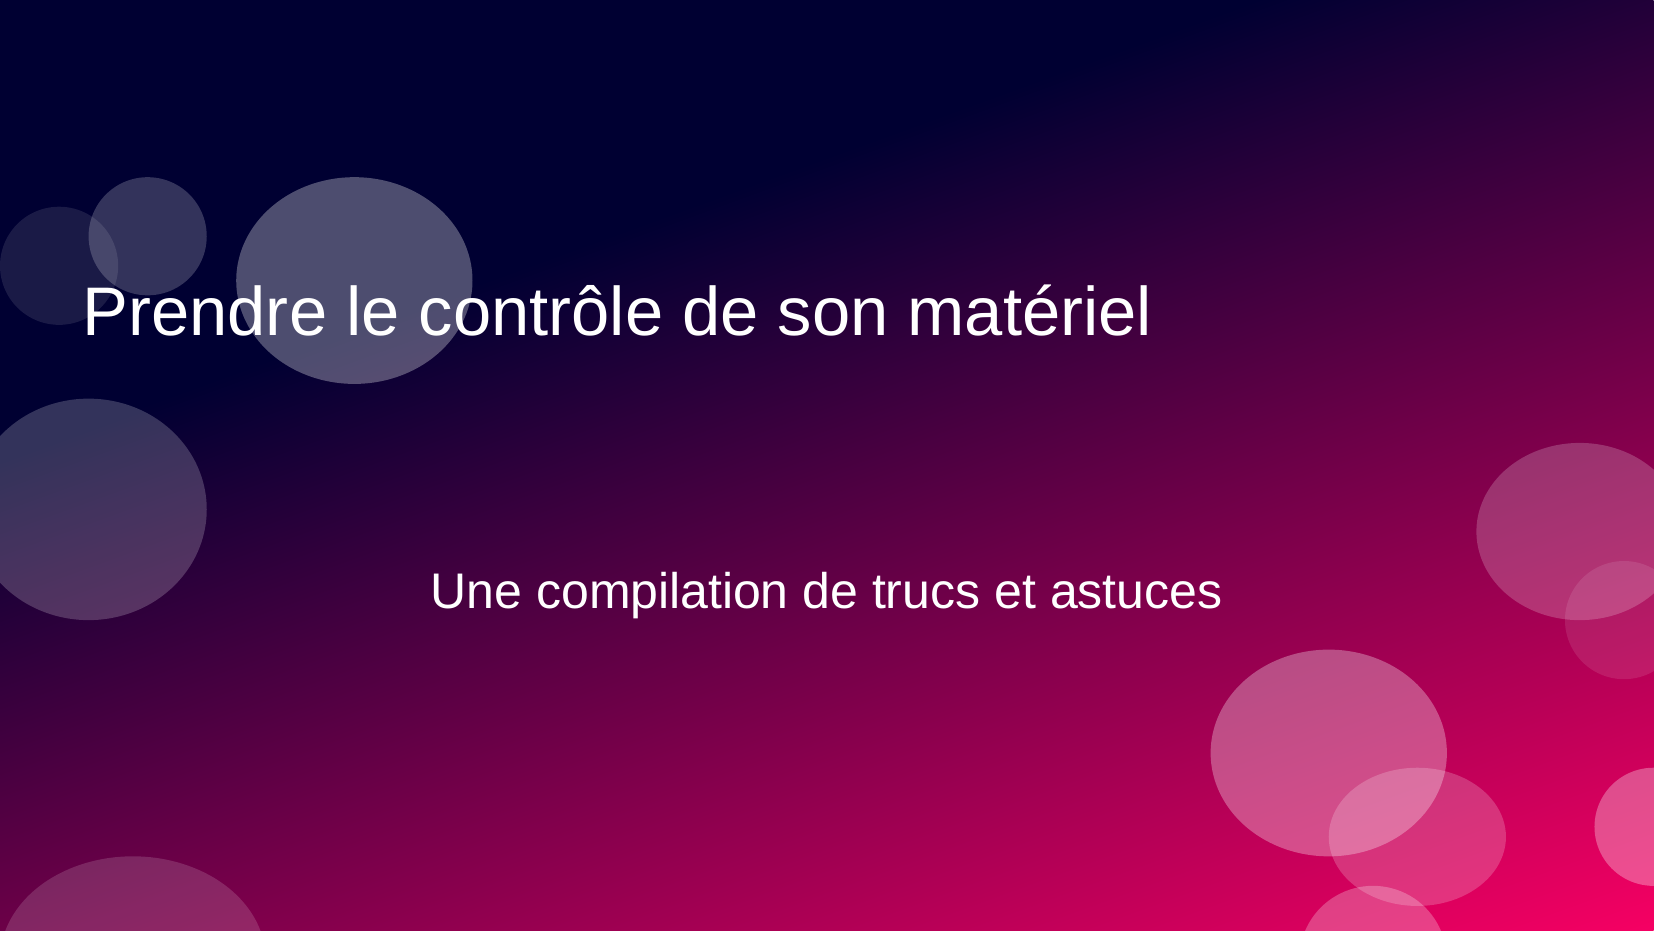

# Prendre le contrôle de son matériel
Une compilation de trucs et astuces